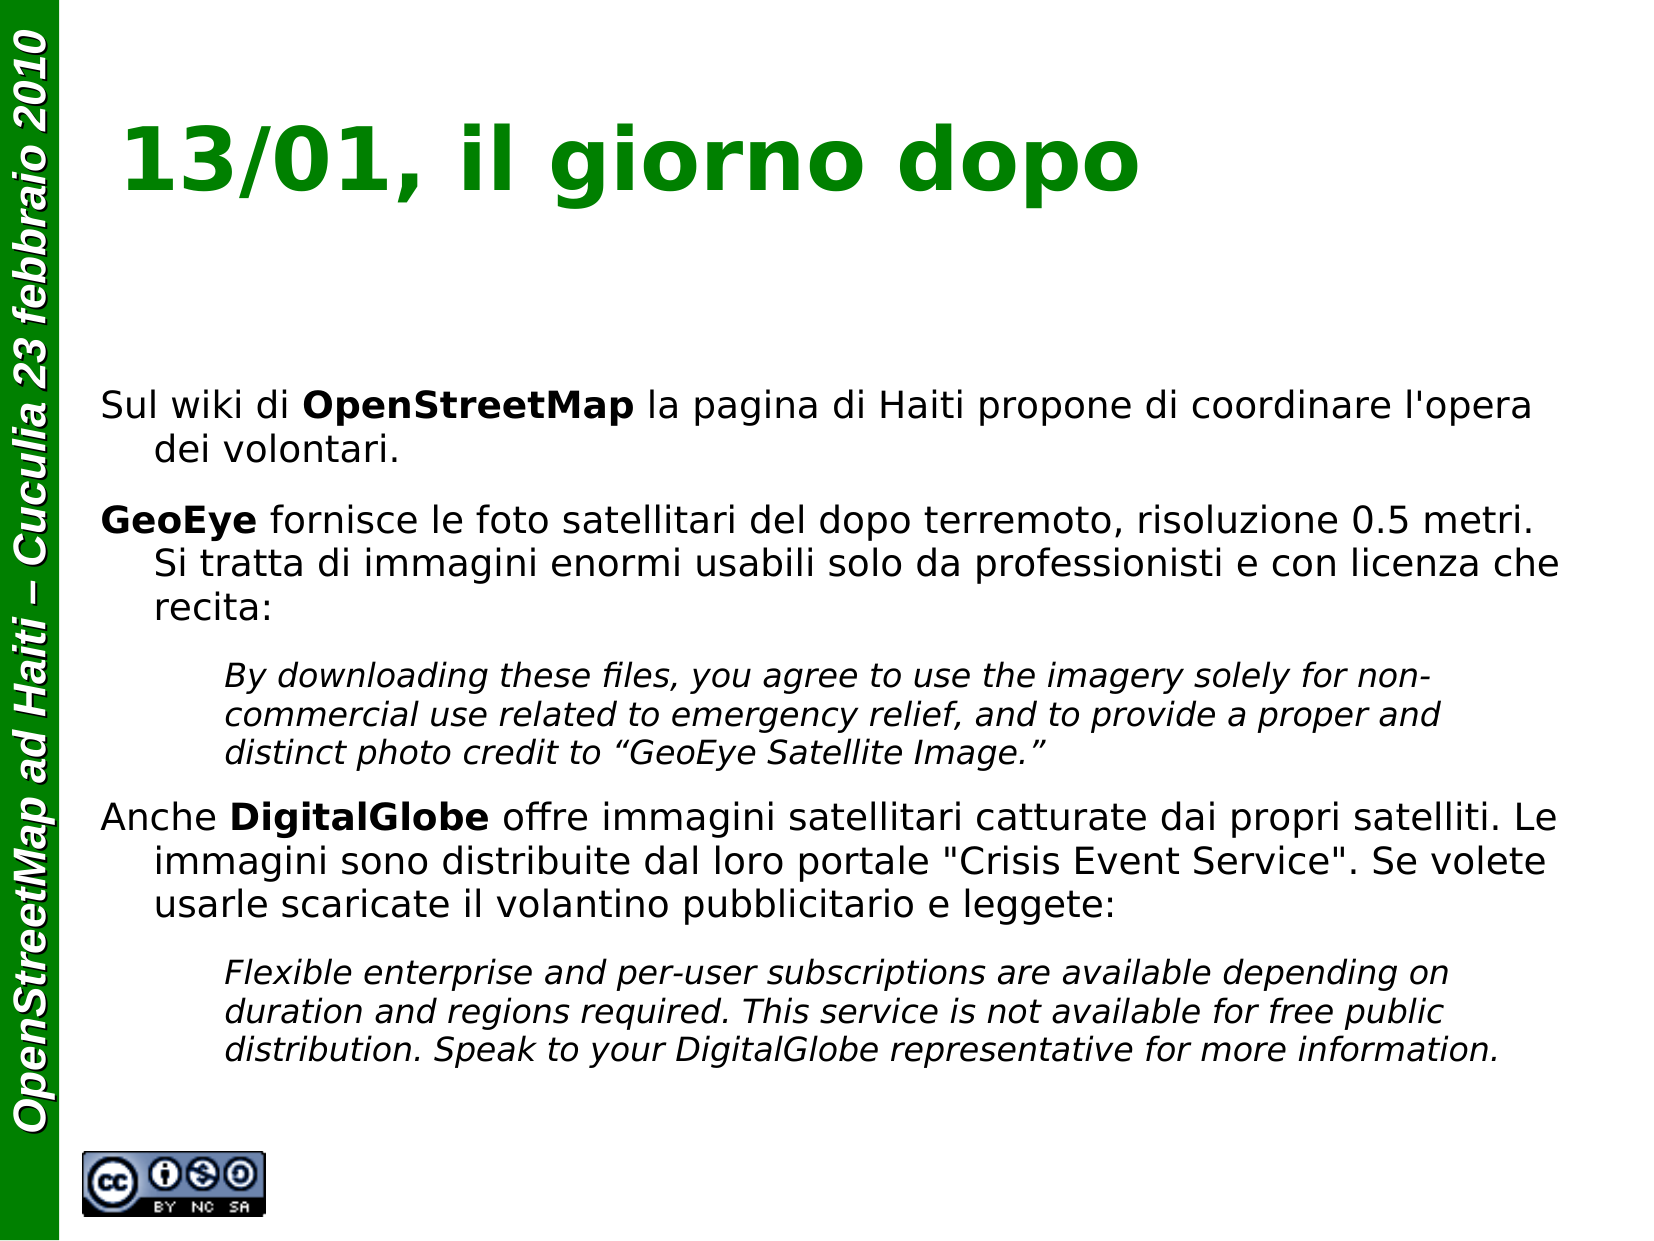

# 13/01, il giorno dopo
Sul wiki di OpenStreetMap la pagina di Haiti propone di coordinare l'opera dei volontari.
GeoEye fornisce le foto satellitari del dopo terremoto, risoluzione 0.5 metri. Si tratta di immagini enormi usabili solo da professionisti e con licenza che recita:
By downloading these files, you agree to use the imagery solely for non-commercial use related to emergency relief, and to provide a proper and distinct photo credit to “GeoEye Satellite Image.”
Anche DigitalGlobe offre immagini satellitari catturate dai propri satelliti. Le immagini sono distribuite dal loro portale "Crisis Event Service". Se volete usarle scaricate il volantino pubblicitario e leggete:
Flexible enterprise and per-user subscriptions are available depending on duration and regions required. This service is not available for free public distribution. Speak to your DigitalGlobe representative for more information.